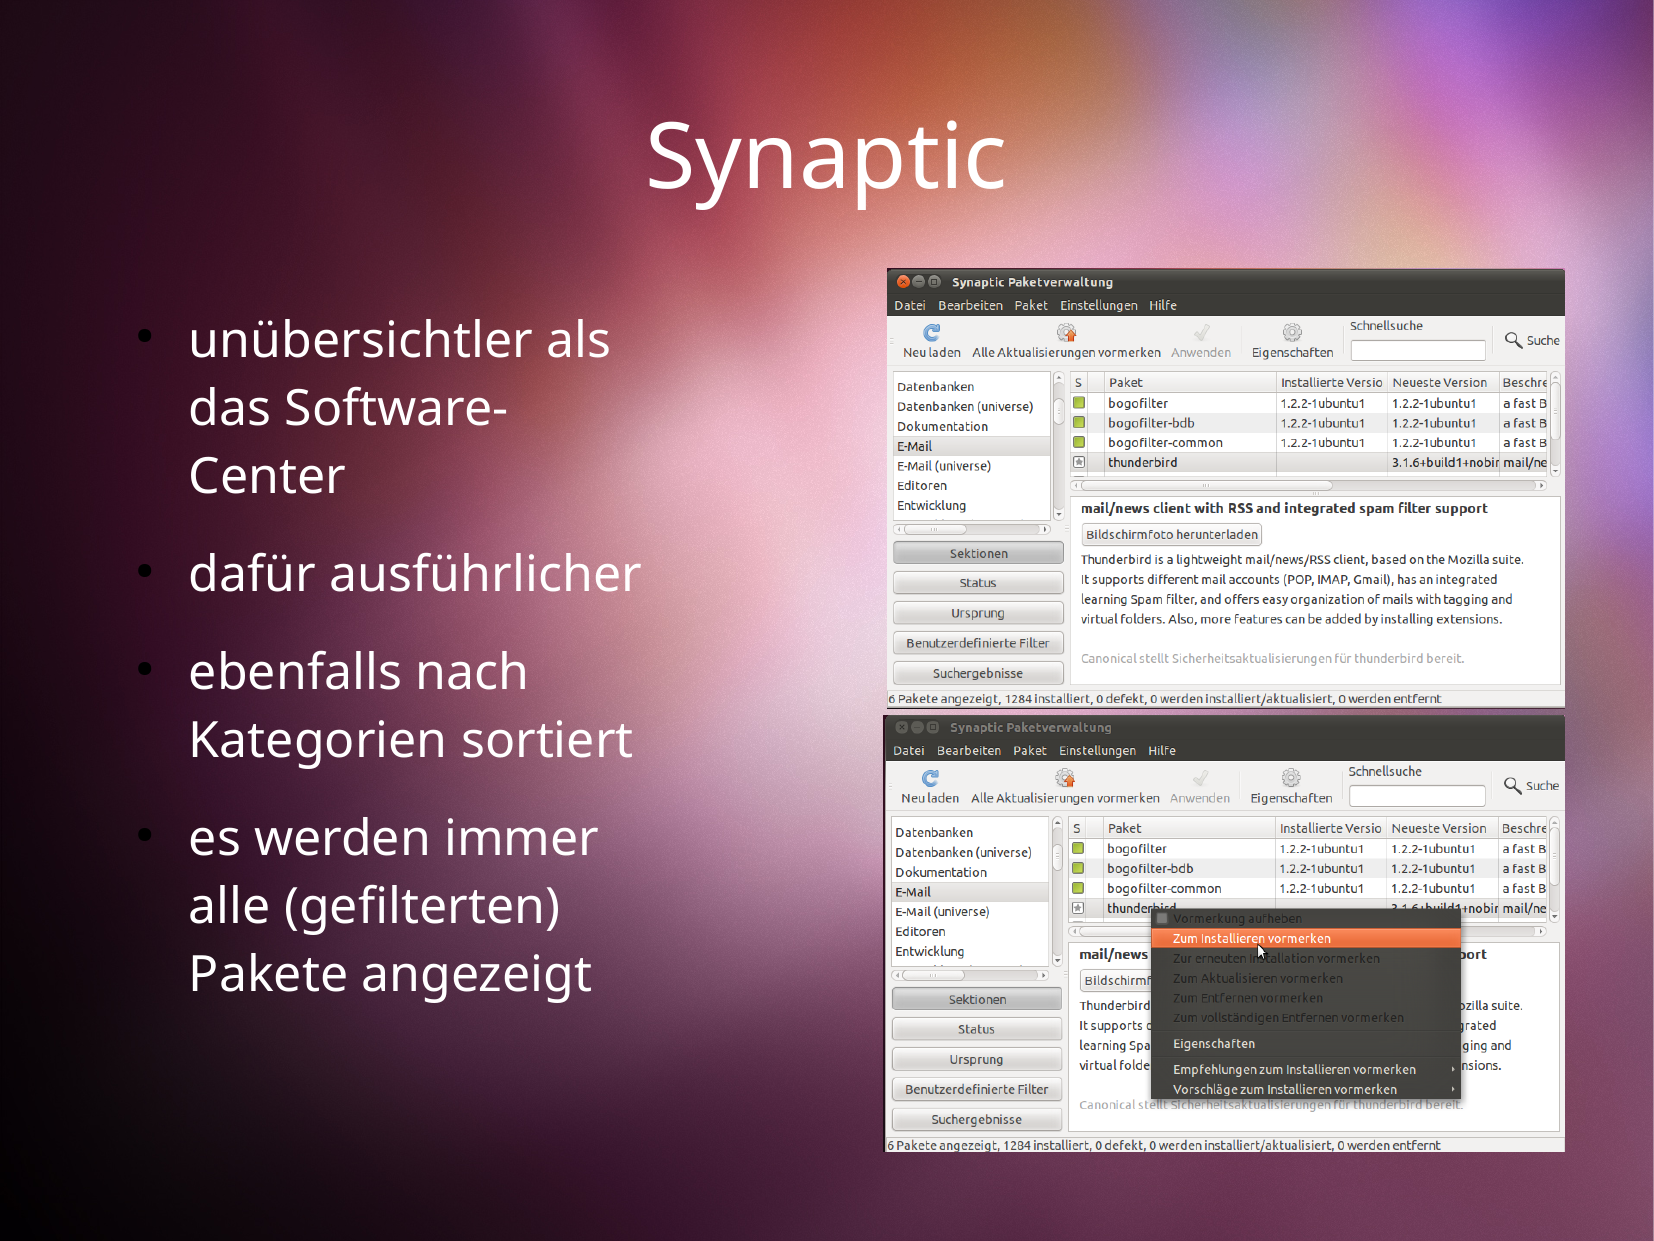

# Synaptic
unübersichtler als das Software-Center
dafür ausführlicher
ebenfalls nach Kategorien sortiert
es werden immer alle (gefilterten) Pakete angezeigt